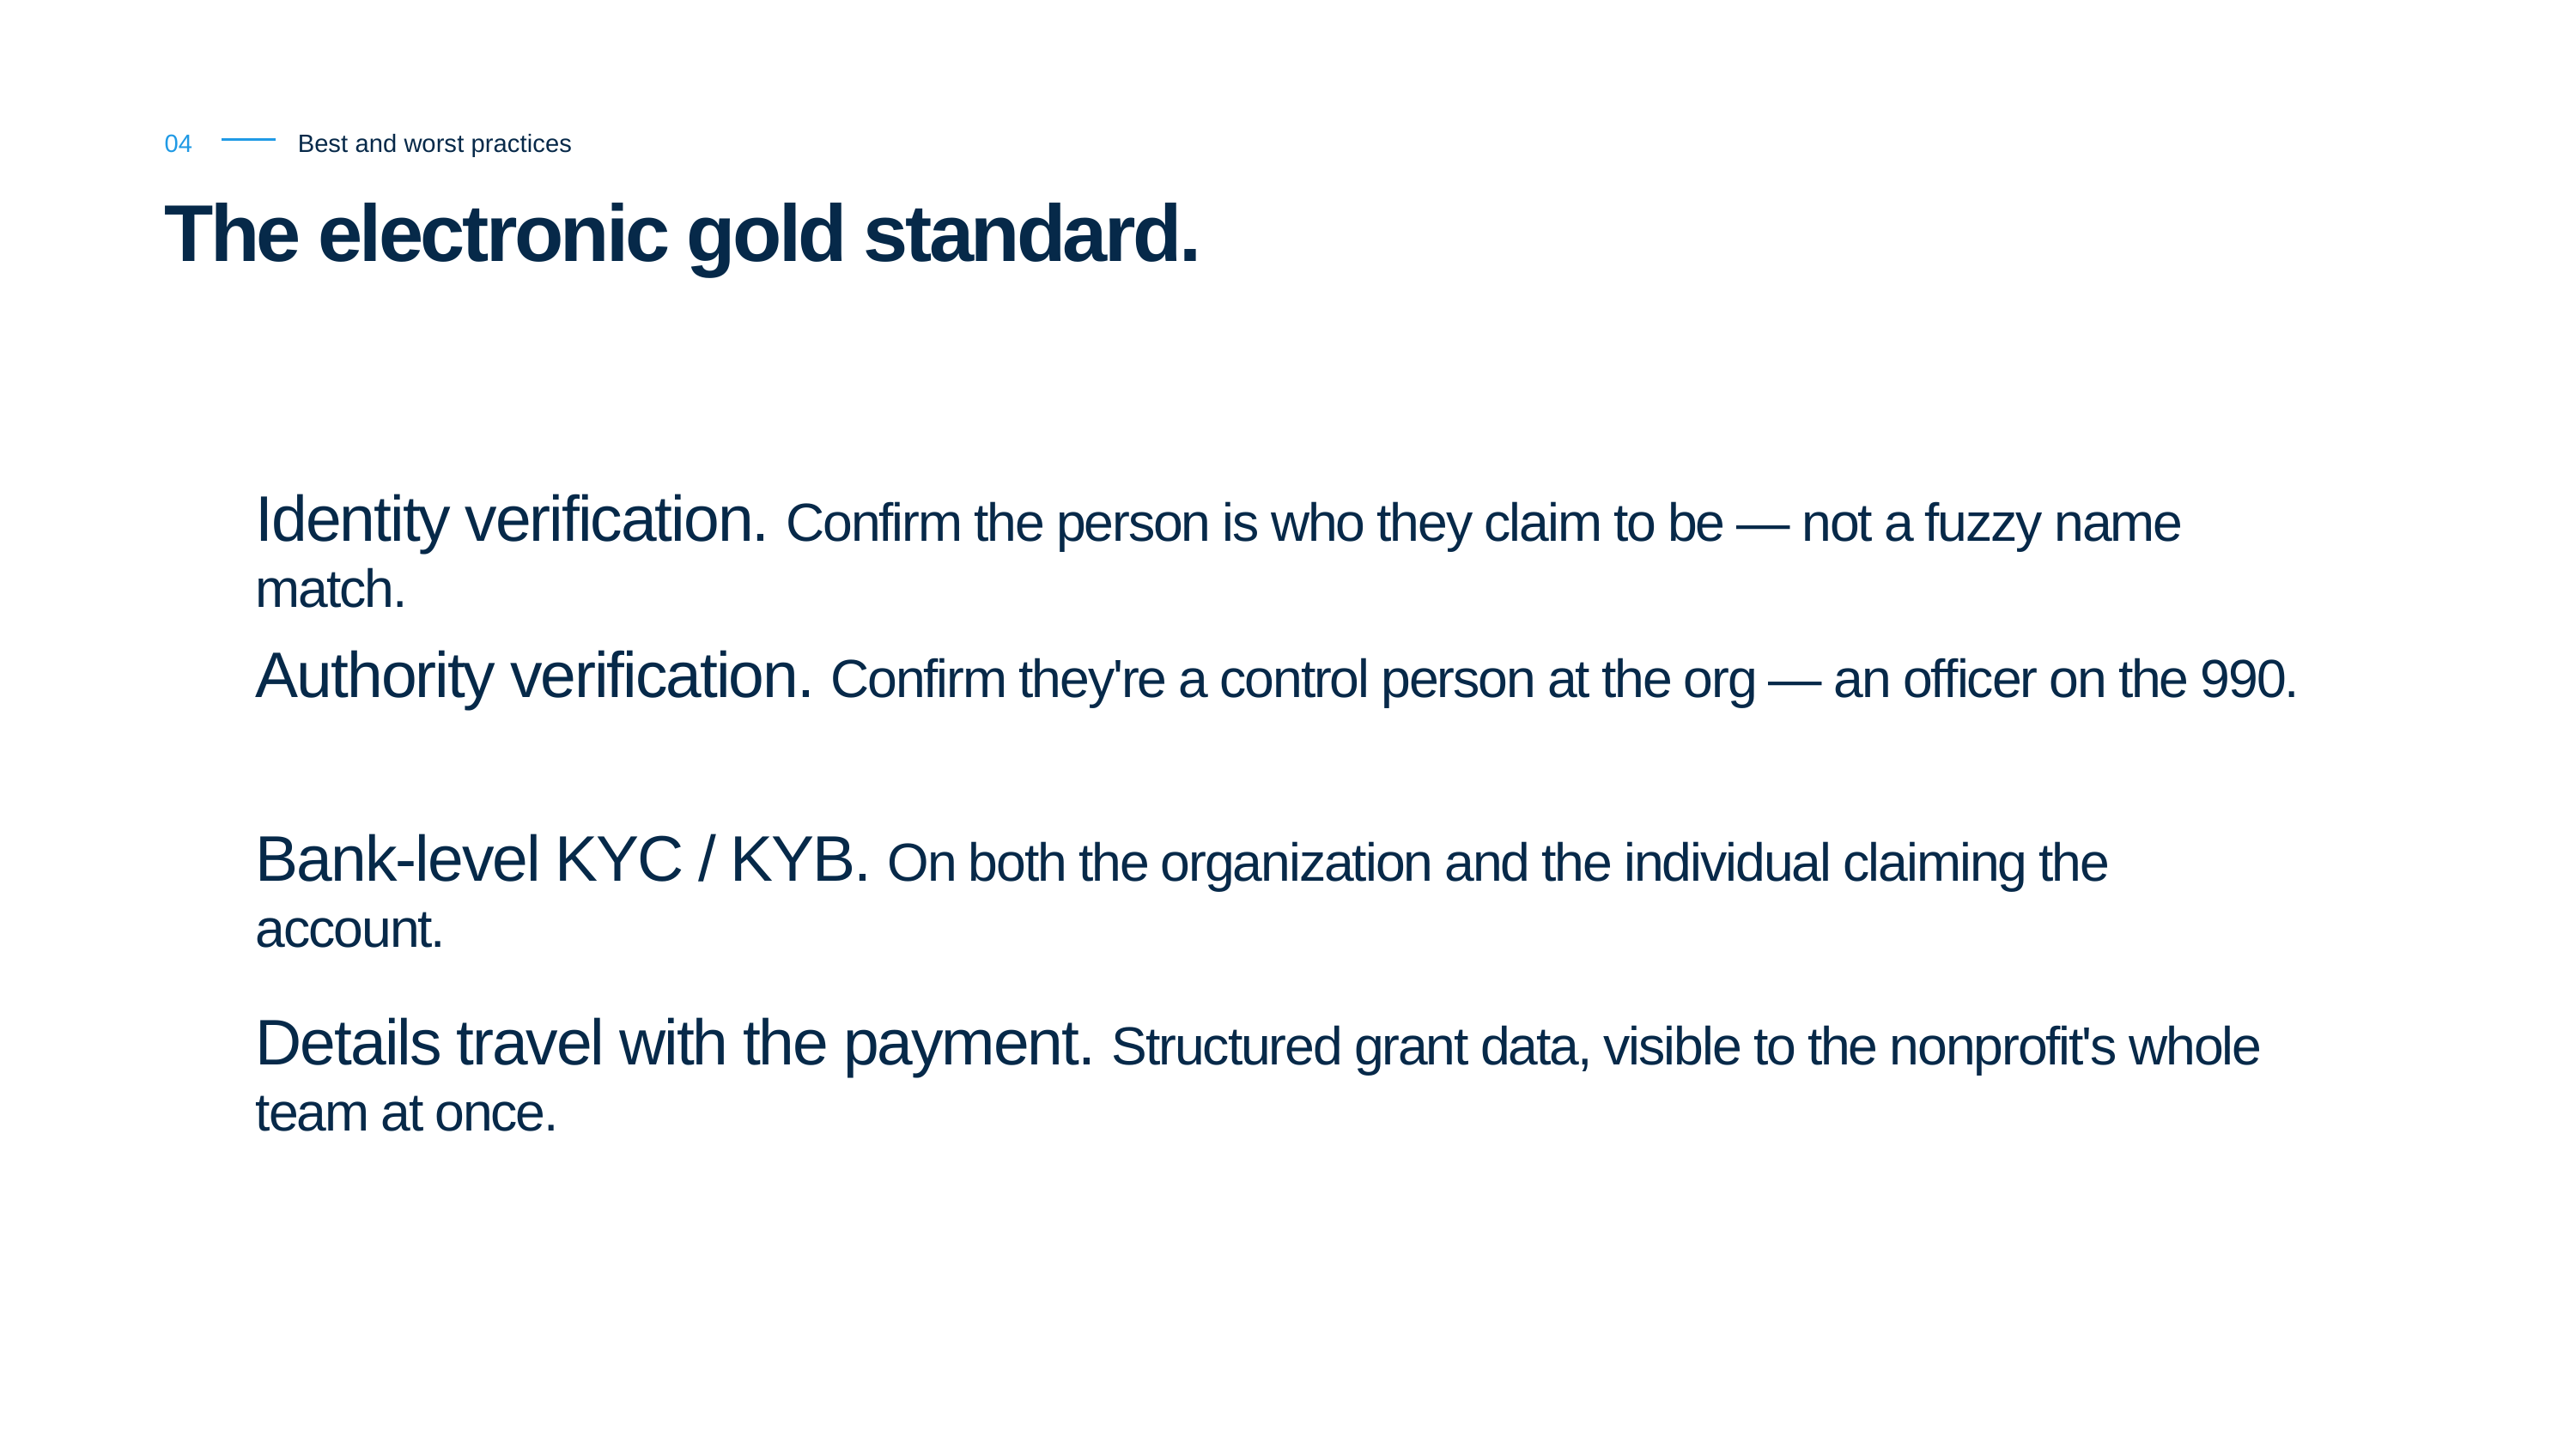

04
Best and worst practices
The electronic gold standard.
Identity verification. Confirm the person is who they claim to be — not a fuzzy name match.
Authority verification. Confirm they're a control person at the org — an officer on the 990.
Bank-level KYC / KYB. On both the organization and the individual claiming the account.
Details travel with the payment. Structured grant data, visible to the nonprofit's whole team at once.